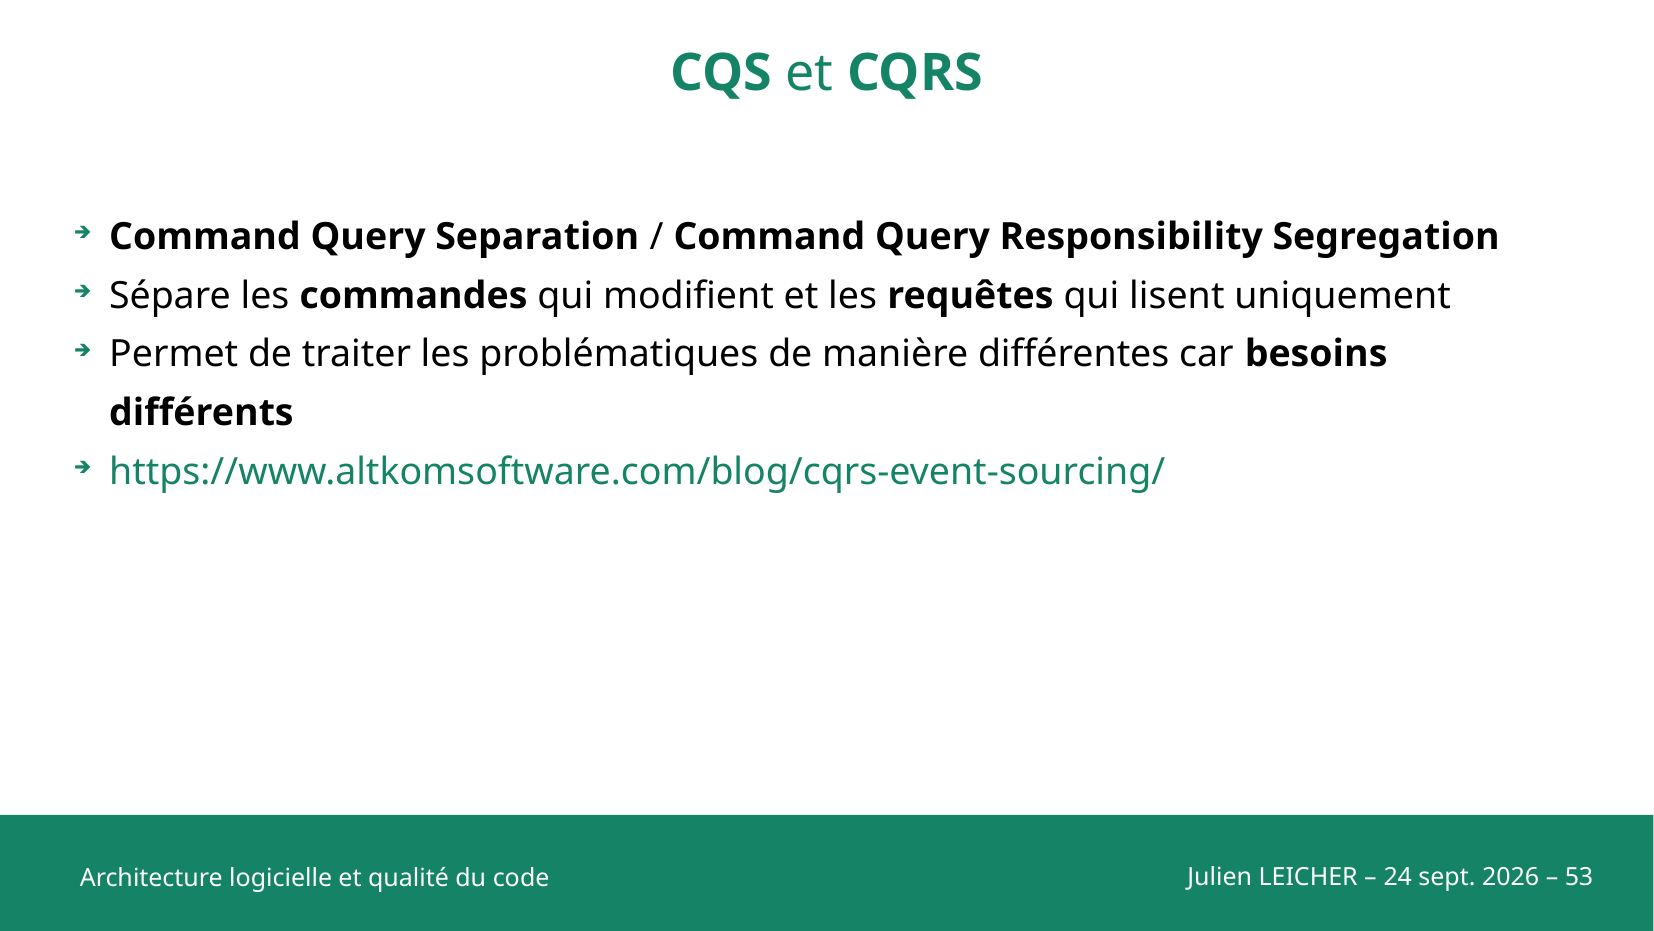

CQS et CQRS
Command Query Separation / Command Query Responsibility Segregation
Sépare les commandes qui modifient et les requêtes qui lisent uniquement
Permet de traiter les problématiques de manière différentes car besoins différents
https://www.altkomsoftware.com/blog/cqrs-event-sourcing/
Julien LEICHER – –
Architecture logicielle et qualité du code